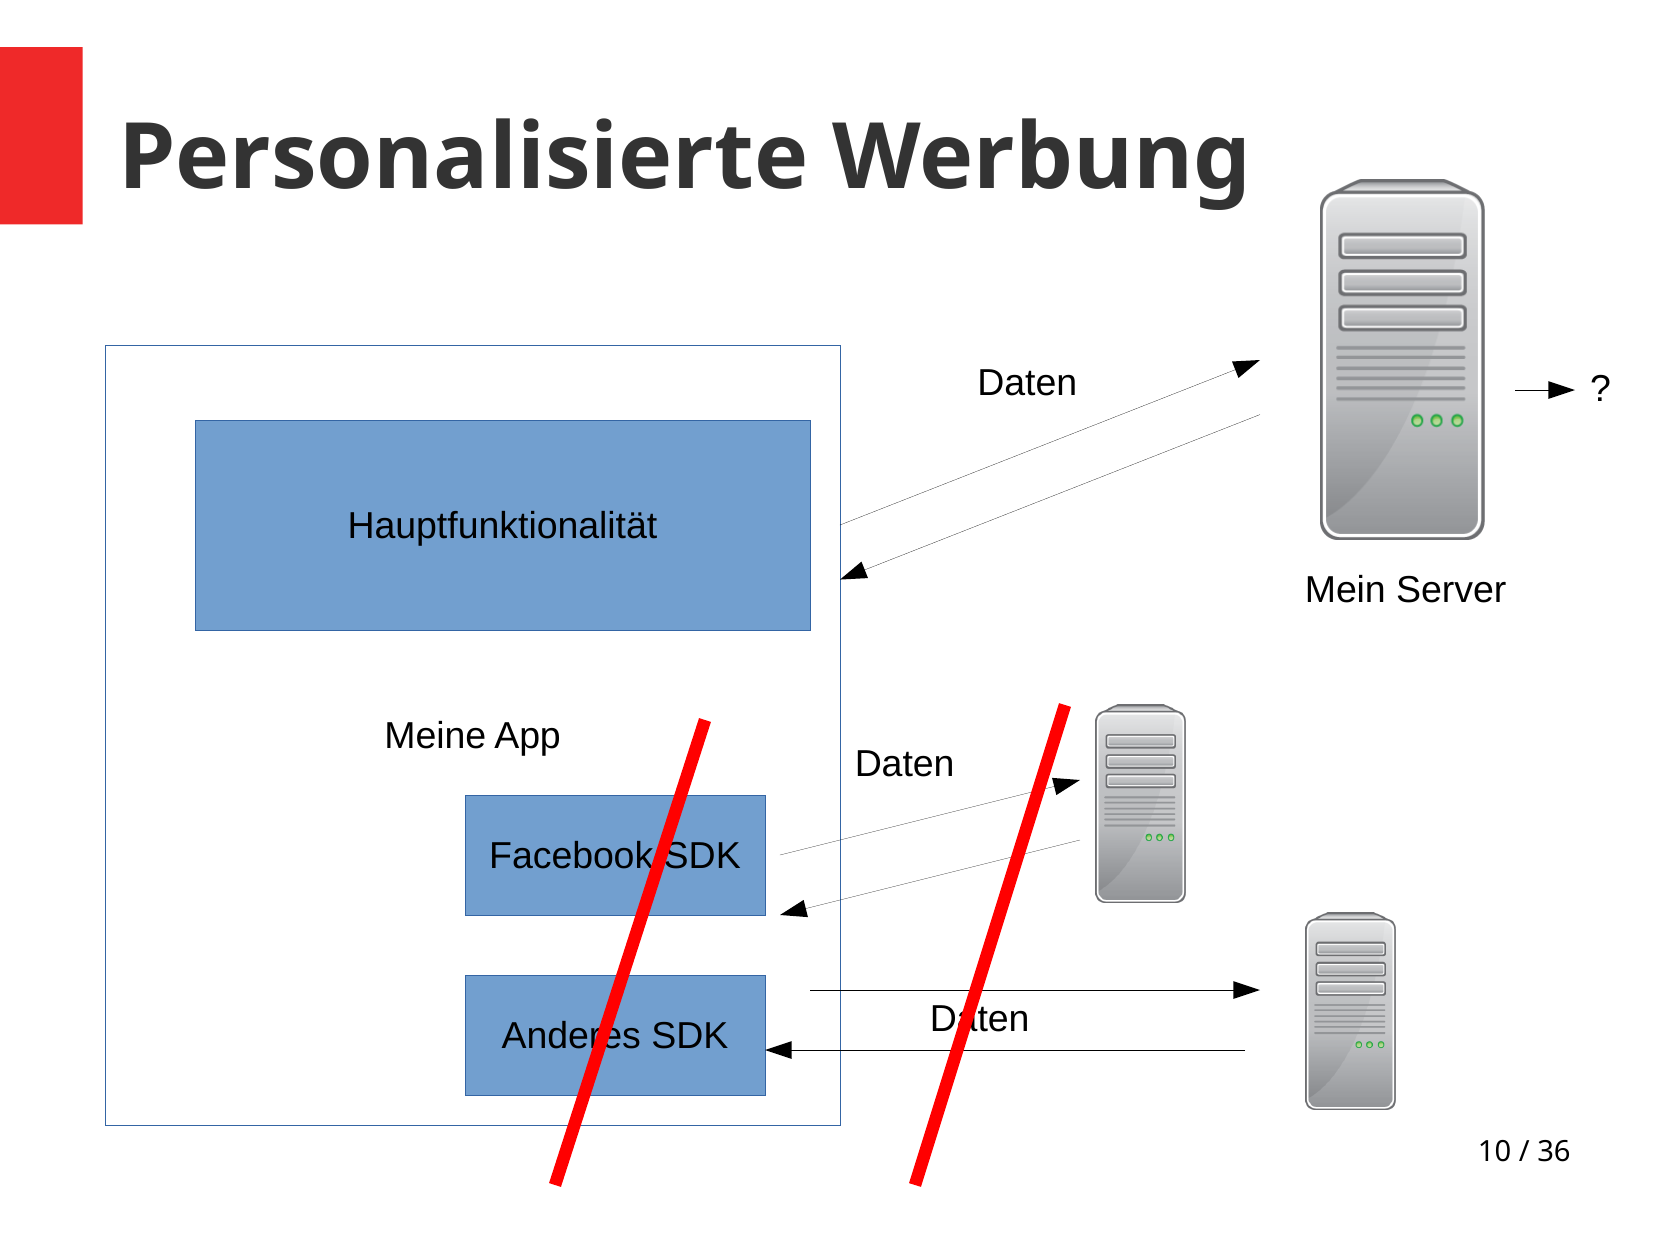

# Personalisierte Werbung
Meine App
Daten
?
Hauptfunktionalität
Mein Server
Daten
Facebook SDK
Anderes SDK
Daten
10